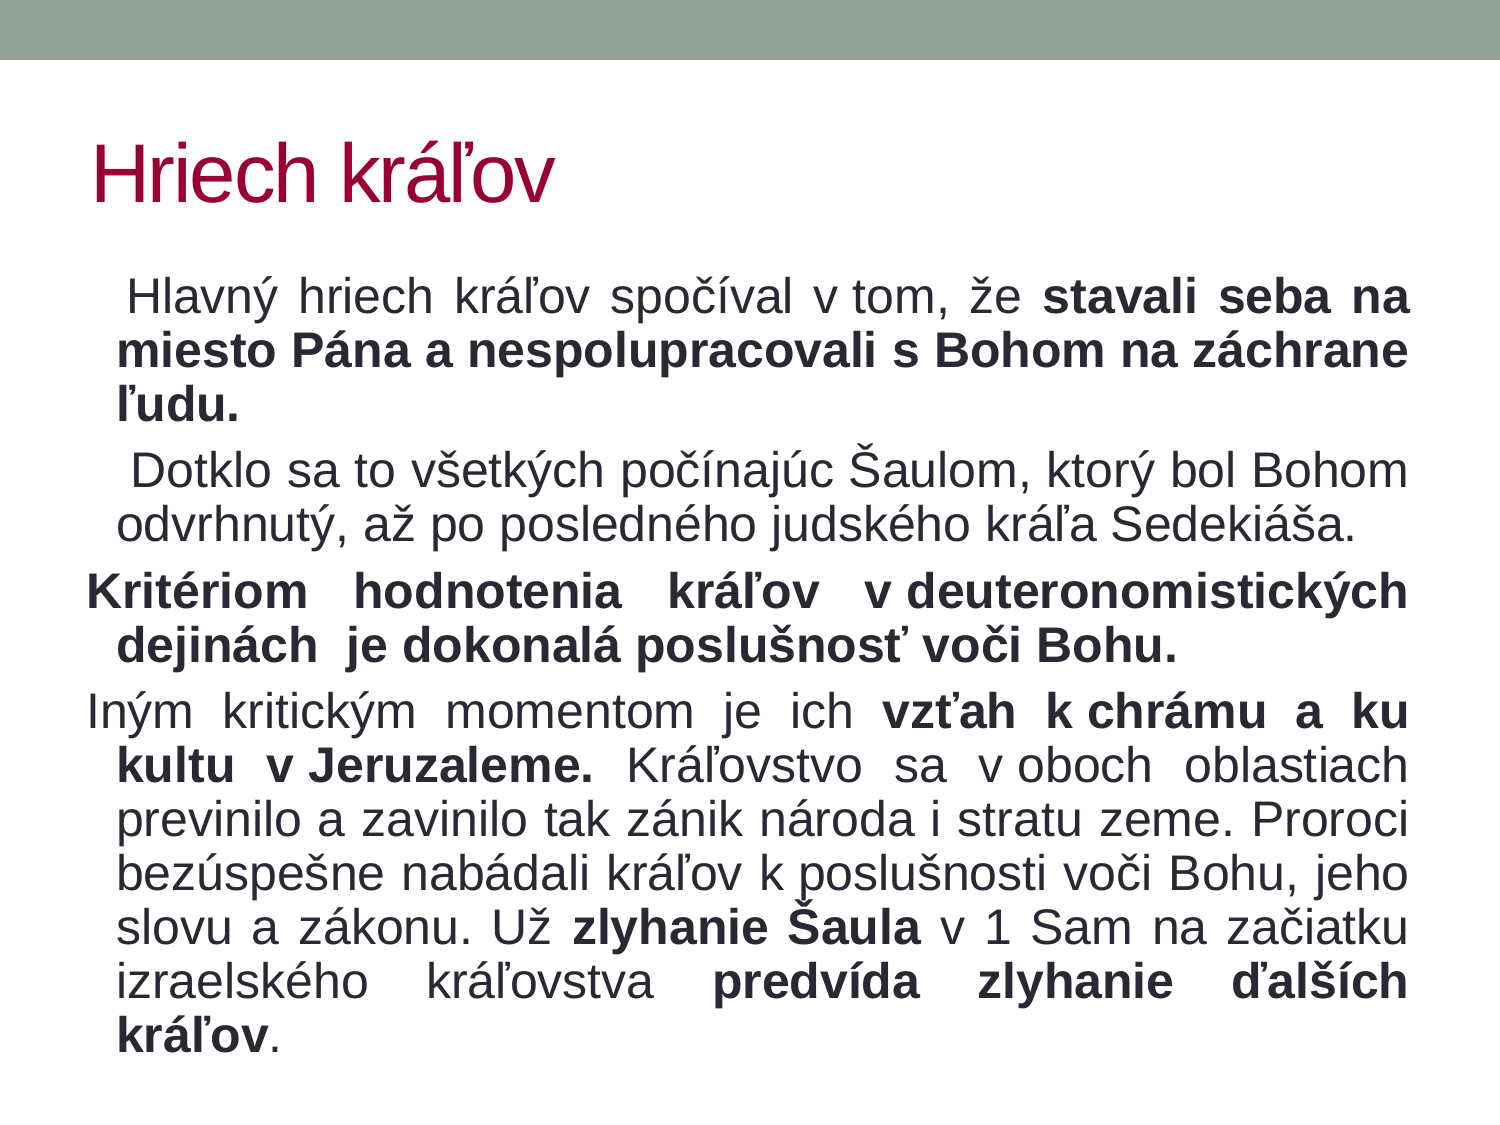

# Hriech kráľov
 Hlavný hriech kráľov spočíval v tom, že stavali seba na miesto Pána a nespolupracovali s Bohom na záchrane ľudu.
 Dotklo sa to všetkých počínajúc Šaulom, ktorý bol Bohom odvrhnutý, až po posledného judského kráľa Sedekiáša.
Kritériom hodnotenia kráľov v deuteronomistických dejinách je dokonalá poslušnosť voči Bohu.
Iným kritickým momentom je ich vzťah k chrámu a ku kultu v Jeruzaleme. Kráľovstvo sa v oboch oblastiach previnilo a zavinilo tak zánik národa i stratu zeme. Proroci bezúspešne nabádali kráľov k poslušnosti voči Bohu, jeho slovu a zákonu. Už zlyhanie Šaula v 1 Sam na začiatku izraelského kráľovstva predvída zlyhanie ďalších kráľov.